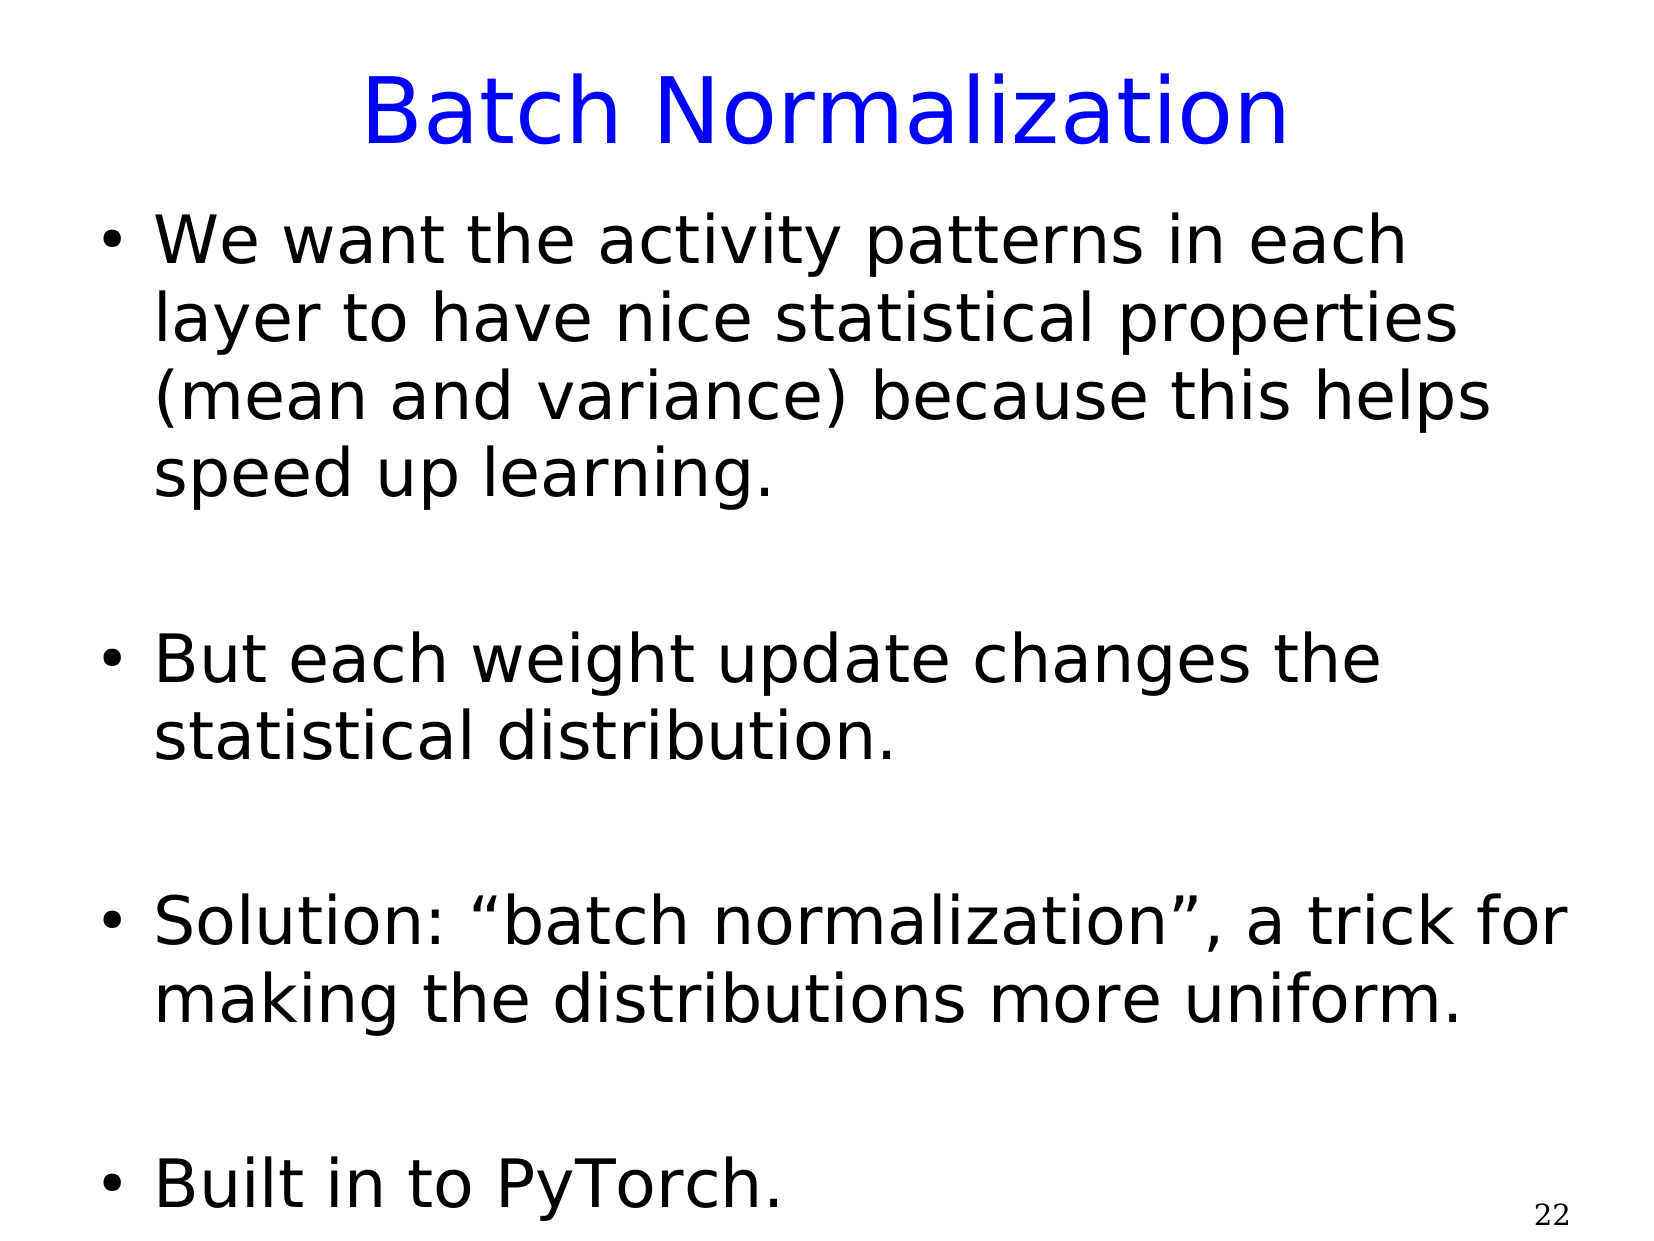

# Batch Normalization
We want the activity patterns in each layer to have nice statistical properties (mean and variance) because this helps speed up learning.
But each weight update changes the statistical distribution.
Solution: “batch normalization”, a trick for making the distributions more uniform.
Built in to PyTorch.
22